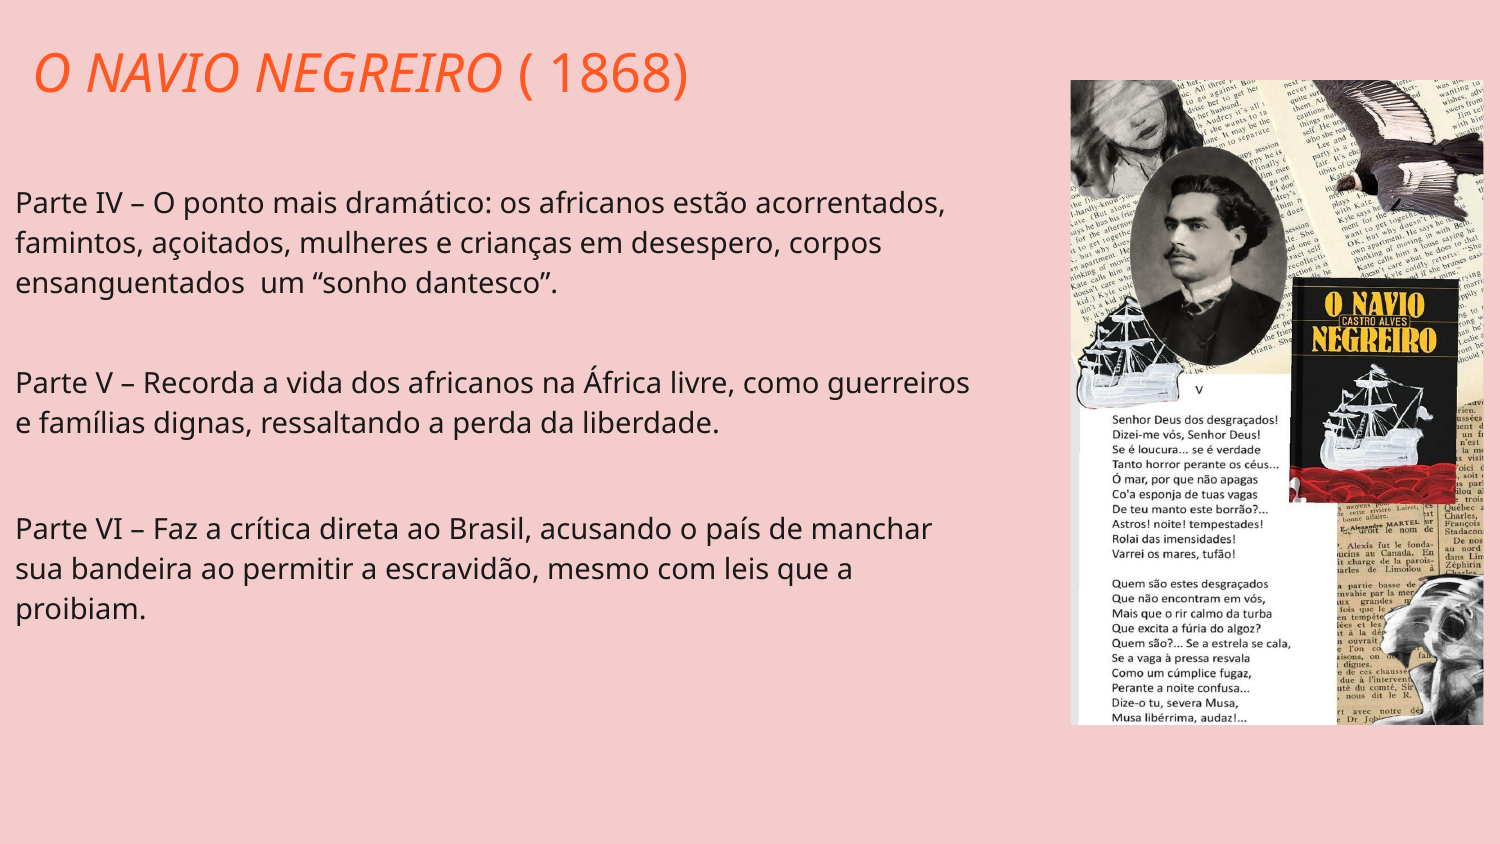

# O NAVIO NEGREIRO ( 1868)
Parte IV – O ponto mais dramático: os africanos estão acorrentados, famintos, açoitados, mulheres e crianças em desespero, corpos ensanguentados um “sonho dantesco”.
Parte V – Recorda a vida dos africanos na África livre, como guerreiros e famílias dignas, ressaltando a perda da liberdade.
Parte VI – Faz a crítica direta ao Brasil, acusando o país de manchar sua bandeira ao permitir a escravidão, mesmo com leis que a proibiam.